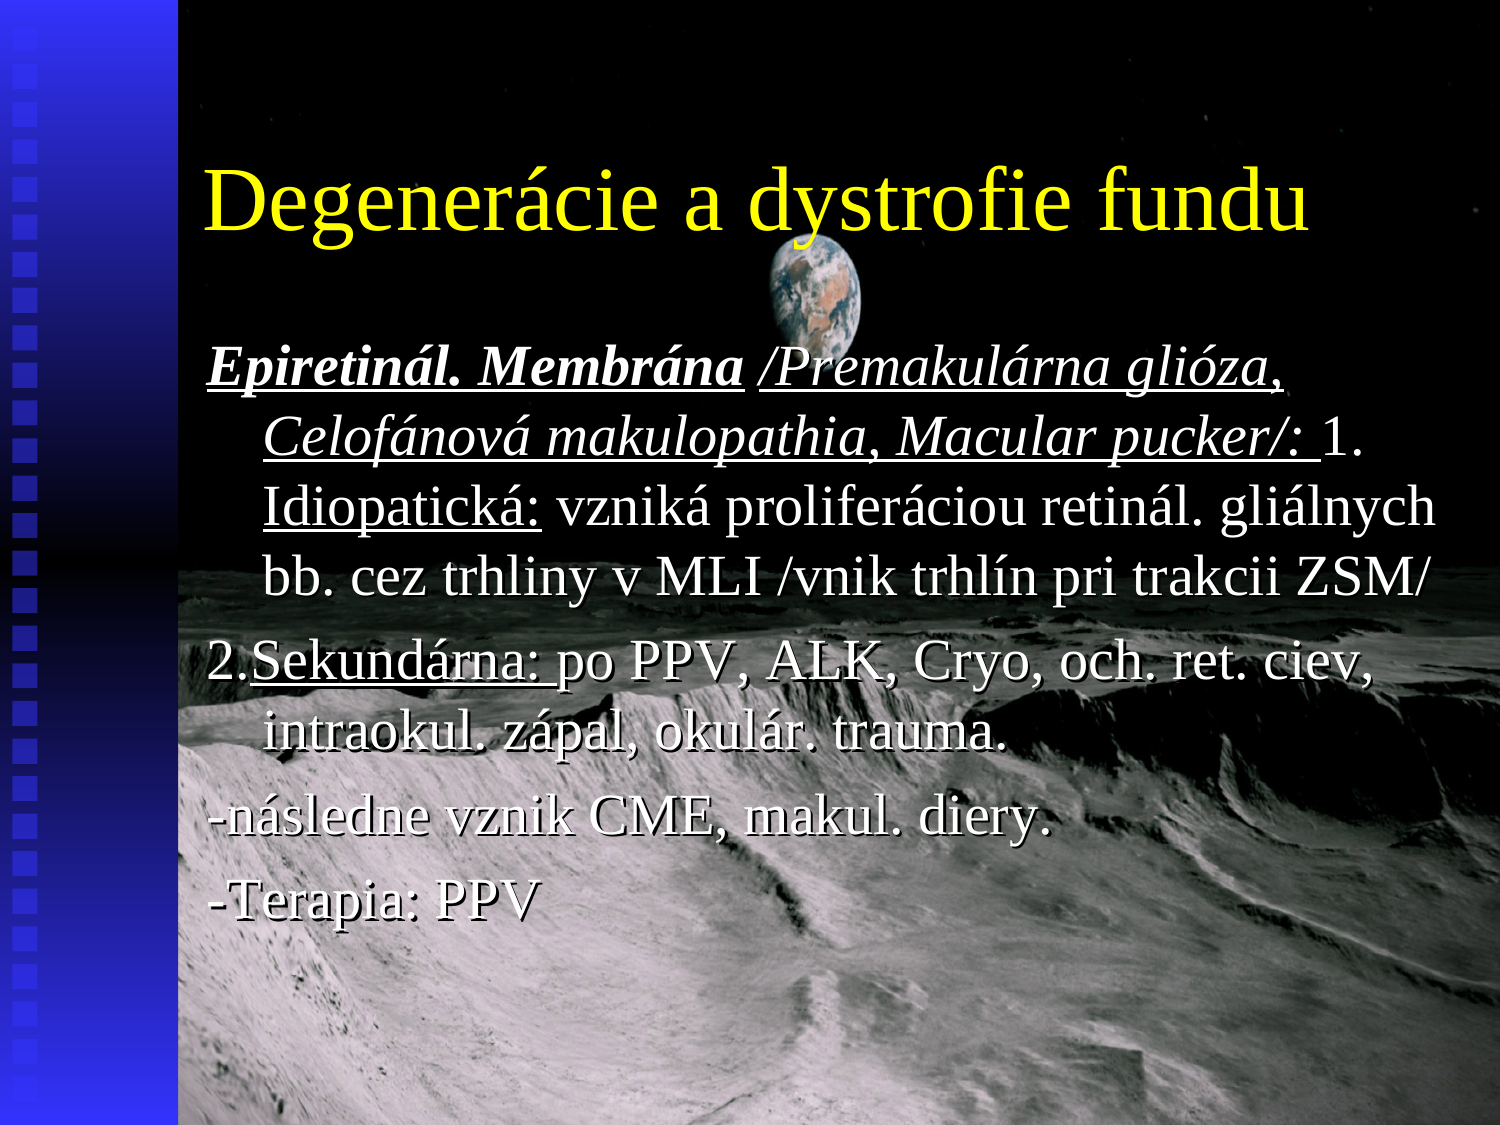

# Degenerácie a dystrofie fundu
Epiretinál. Membrána /Premakulárna glióza, Celofánová makulopathia, Macular pucker/: 1. Idiopatická: vzniká proliferáciou retinál. gliálnych bb. cez trhliny v MLI /vnik trhlín pri trakcii ZSM/
2.Sekundárna: po PPV, ALK, Cryo, och. ret. ciev, intraokul. zápal, okulár. trauma.
-následne vznik CME, makul. diery.
-Terapia: PPV